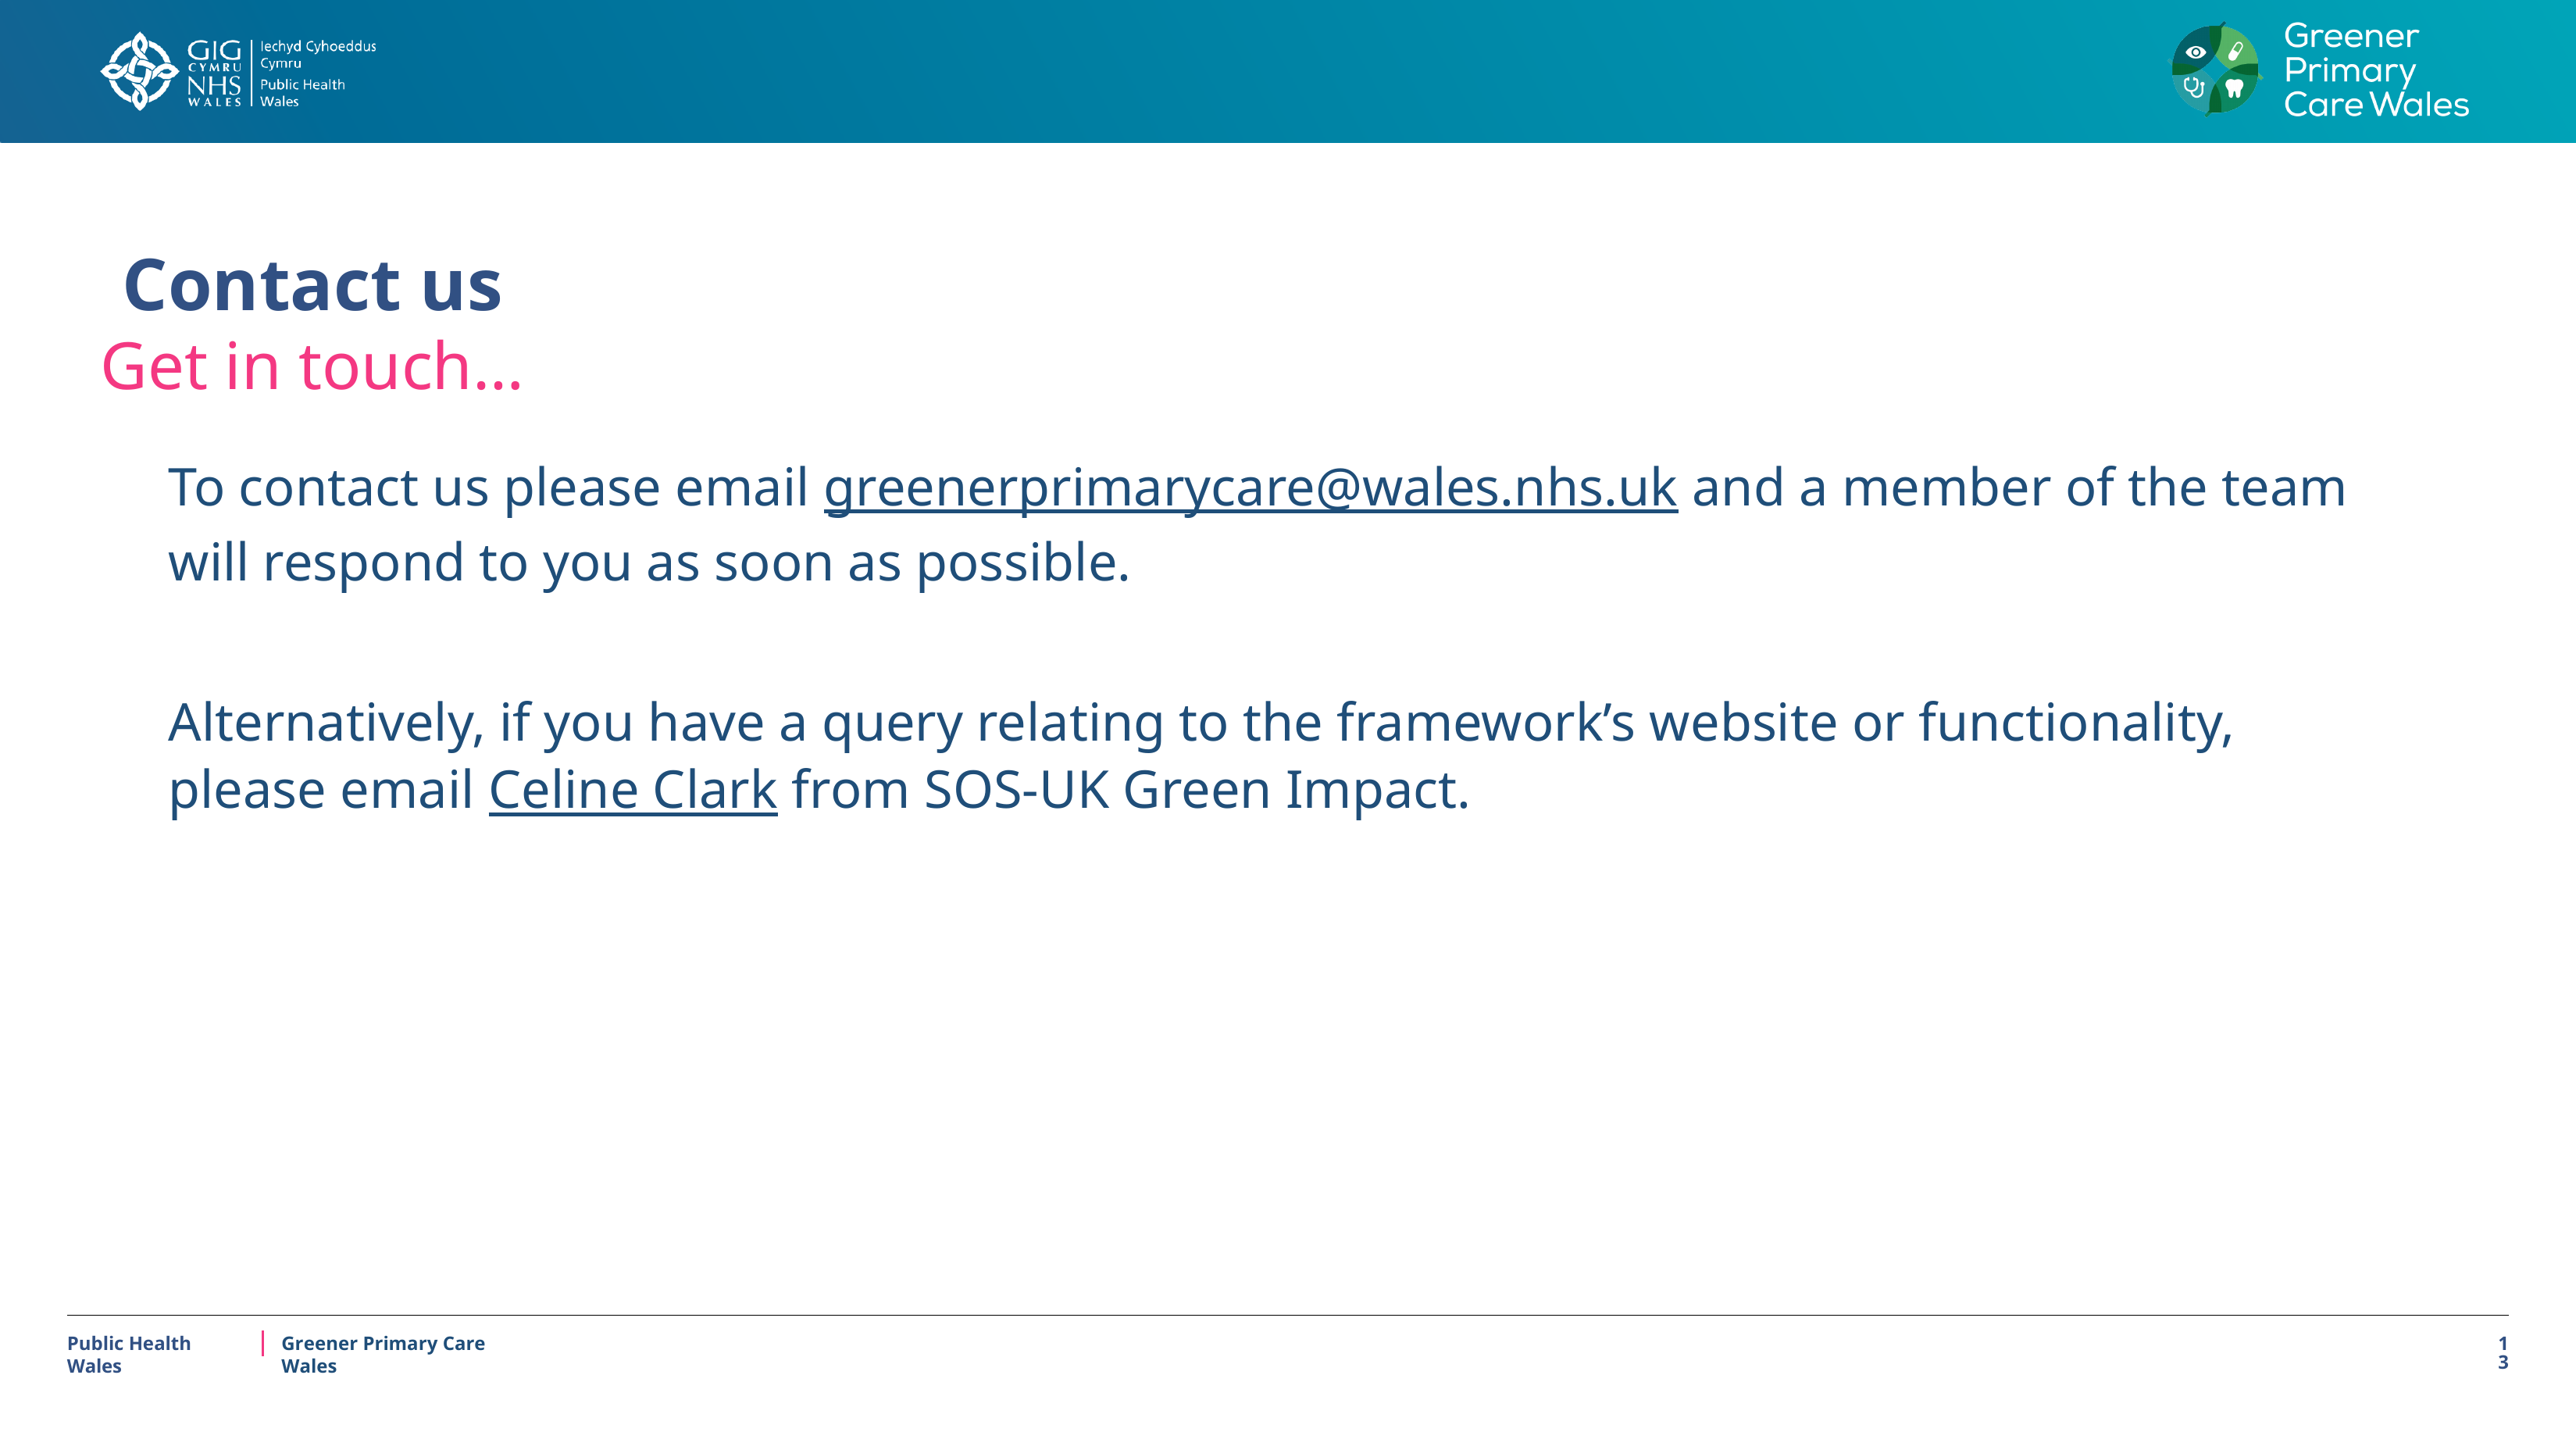

# Contact us Get in touch…
To contact us please email greenerprimarycare@wales.nhs.uk and a member of the team will respond to you as soon as possible.
Alternatively, if you have a query relating to the framework’s website or functionality, please email Celine Clark from SOS-UK Green Impact.
Public Health Wales
Greener Primary Care Wales